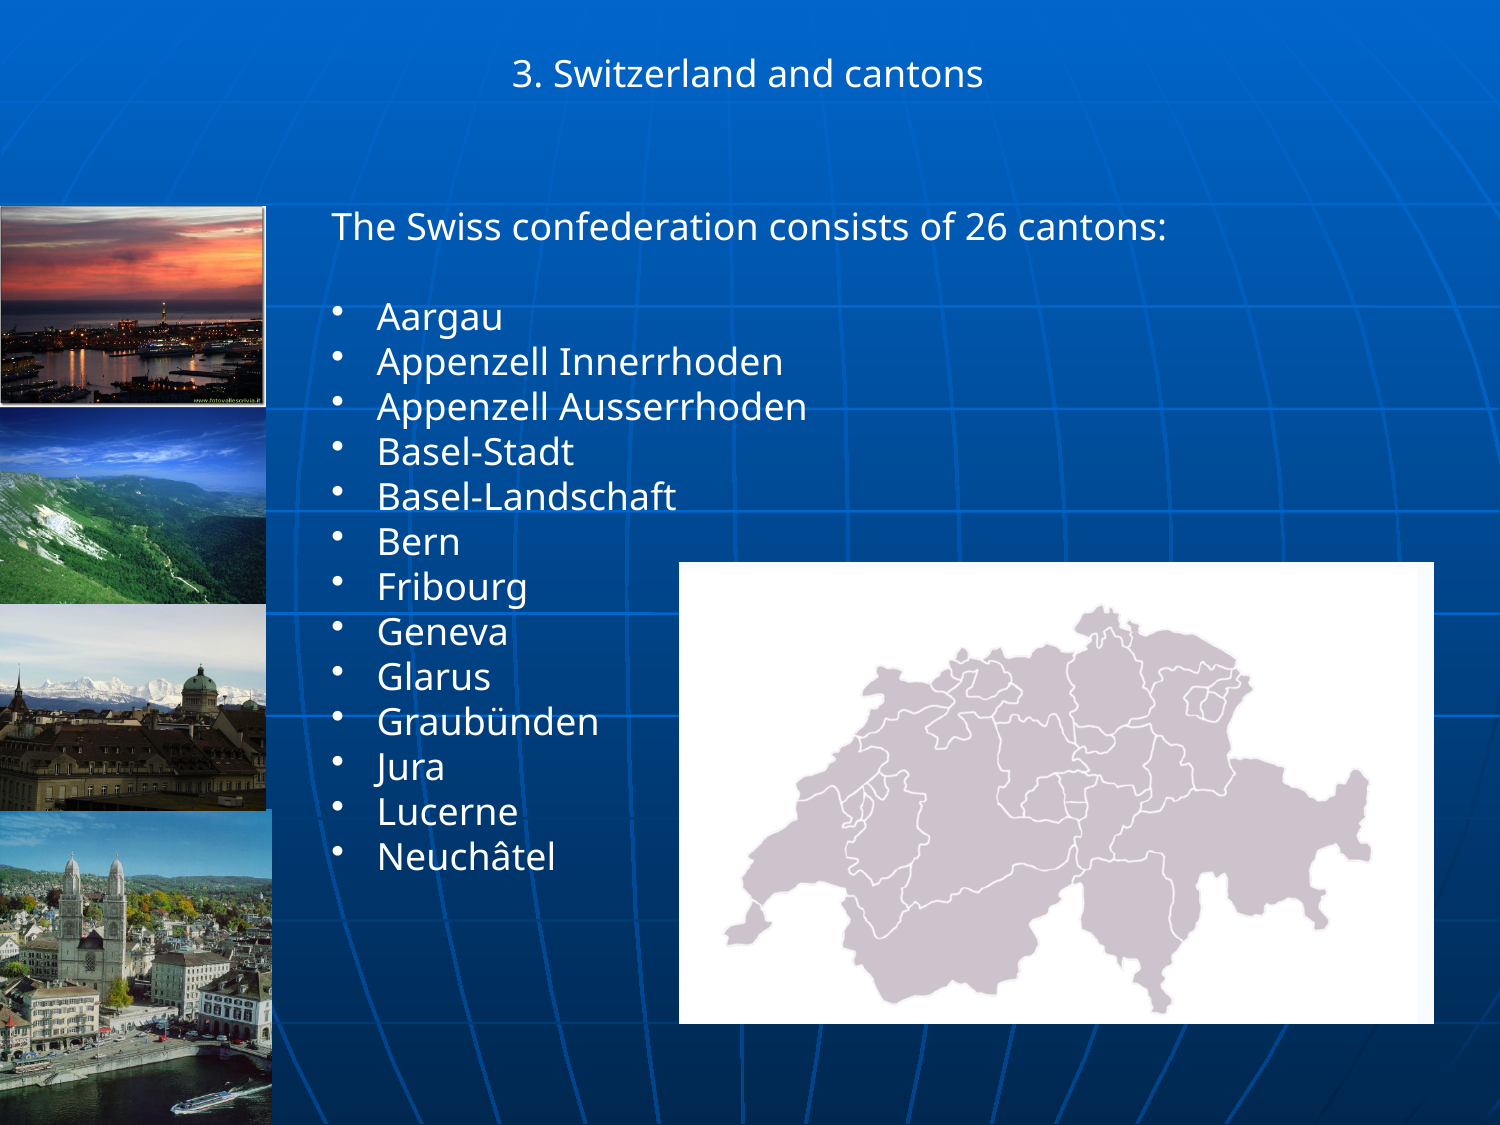

3. Switzerland and cantons
The Swiss confederation consists of 26 cantons:
 Aargau
 Appenzell Innerrhoden
 Appenzell Ausserrhoden
 Basel-Stadt
 Basel-Landschaft
 Bern
 Fribourg
 Geneva
 Glarus
 Graubünden
 Jura
 Lucerne
 Neuchâtel